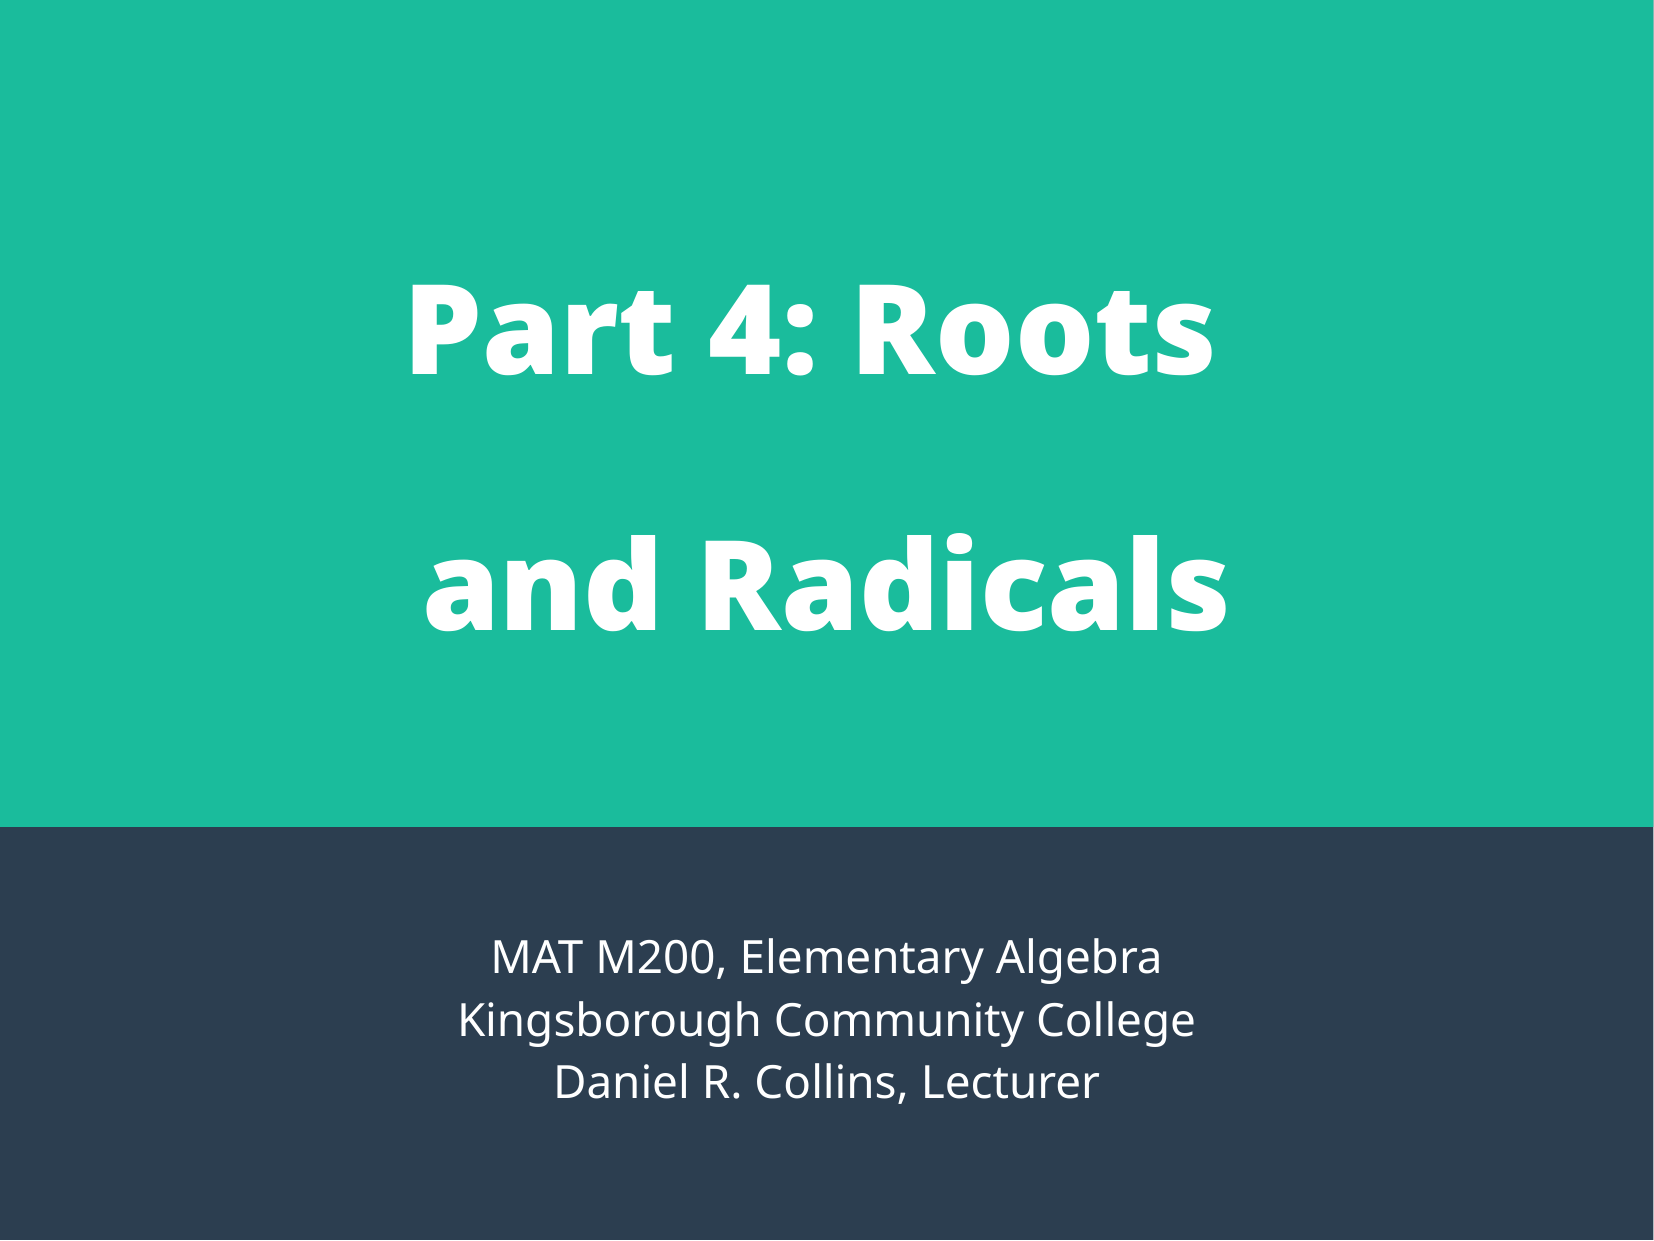

# Part 4: Roots and Radicals
MAT M200, Elementary Algebra
Kingsborough Community College
Daniel R. Collins, Lecturer